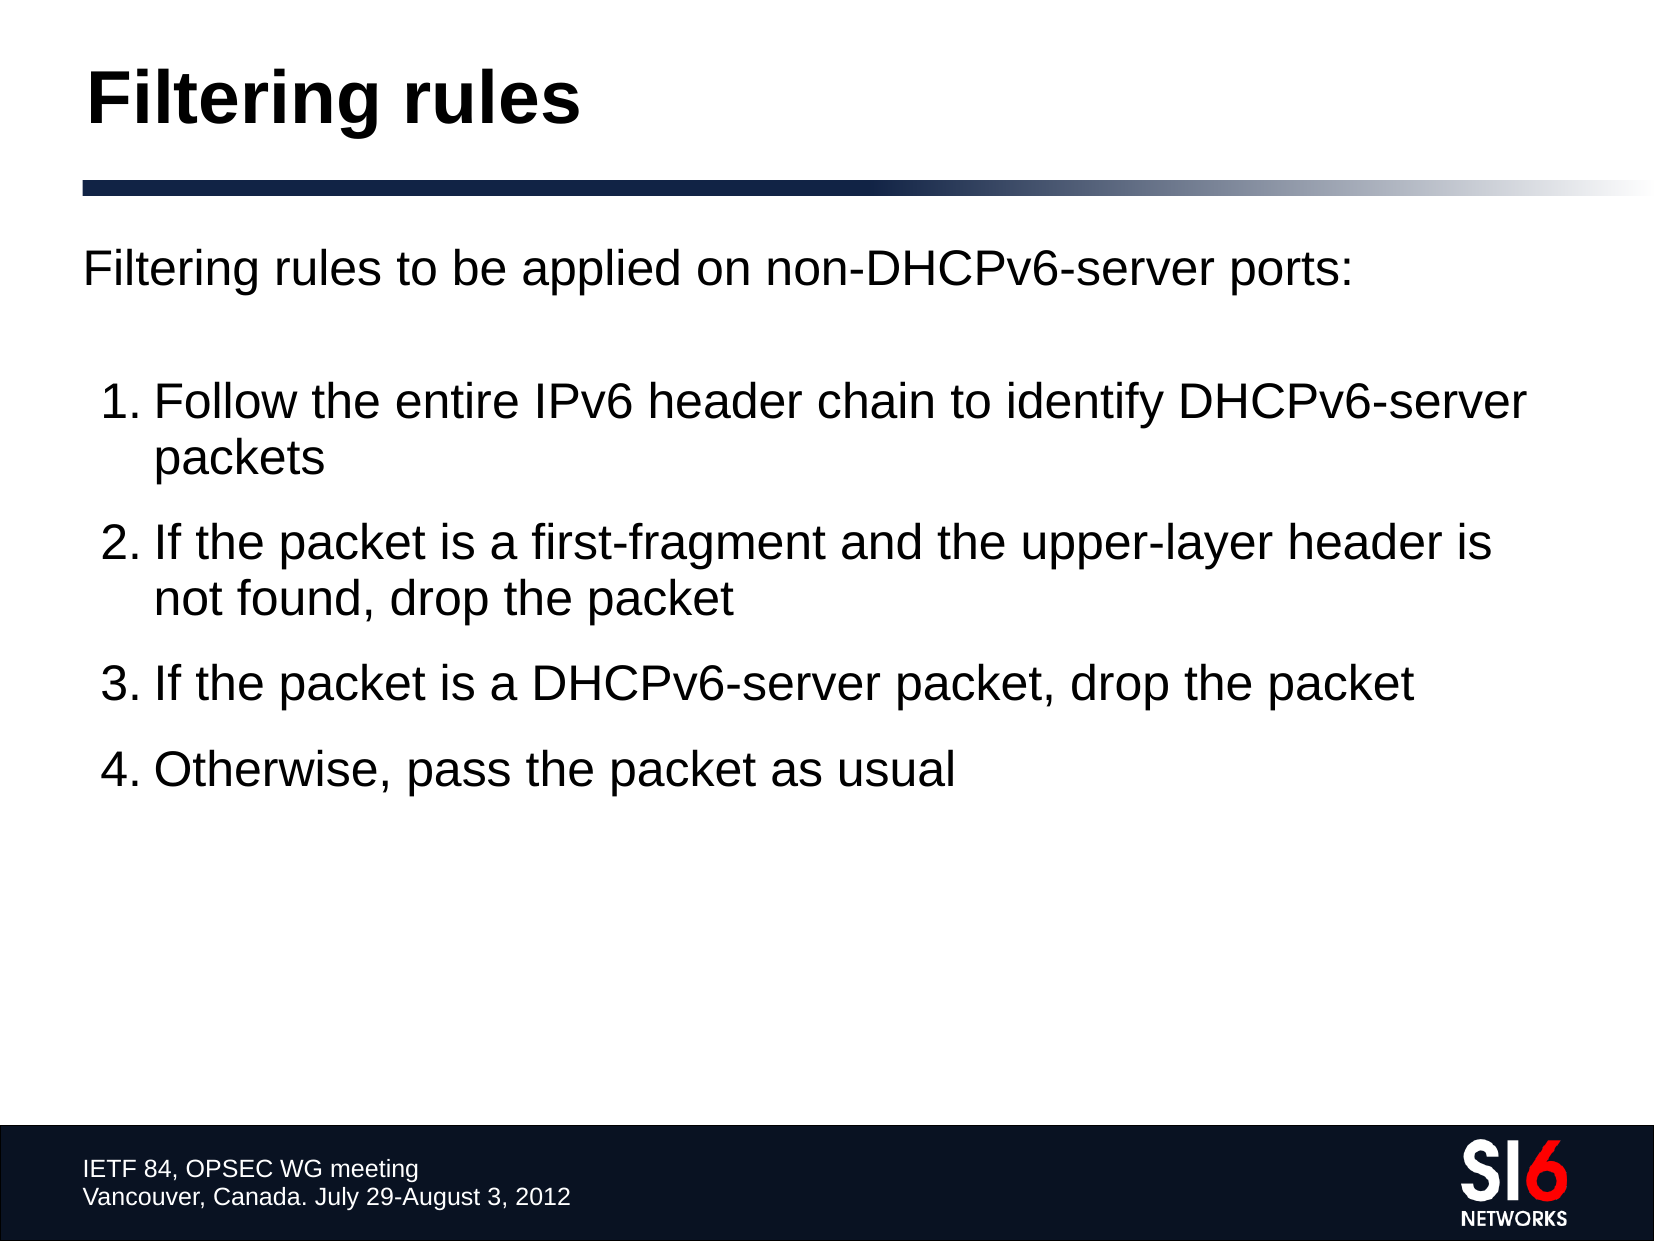

# Filtering rules
Filtering rules to be applied on non-DHCPv6-server ports:
Follow the entire IPv6 header chain to identify DHCPv6-server packets
If the packet is a first-fragment and the upper-layer header is not found, drop the packet
If the packet is a DHCPv6-server packet, drop the packet
Otherwise, pass the packet as usual